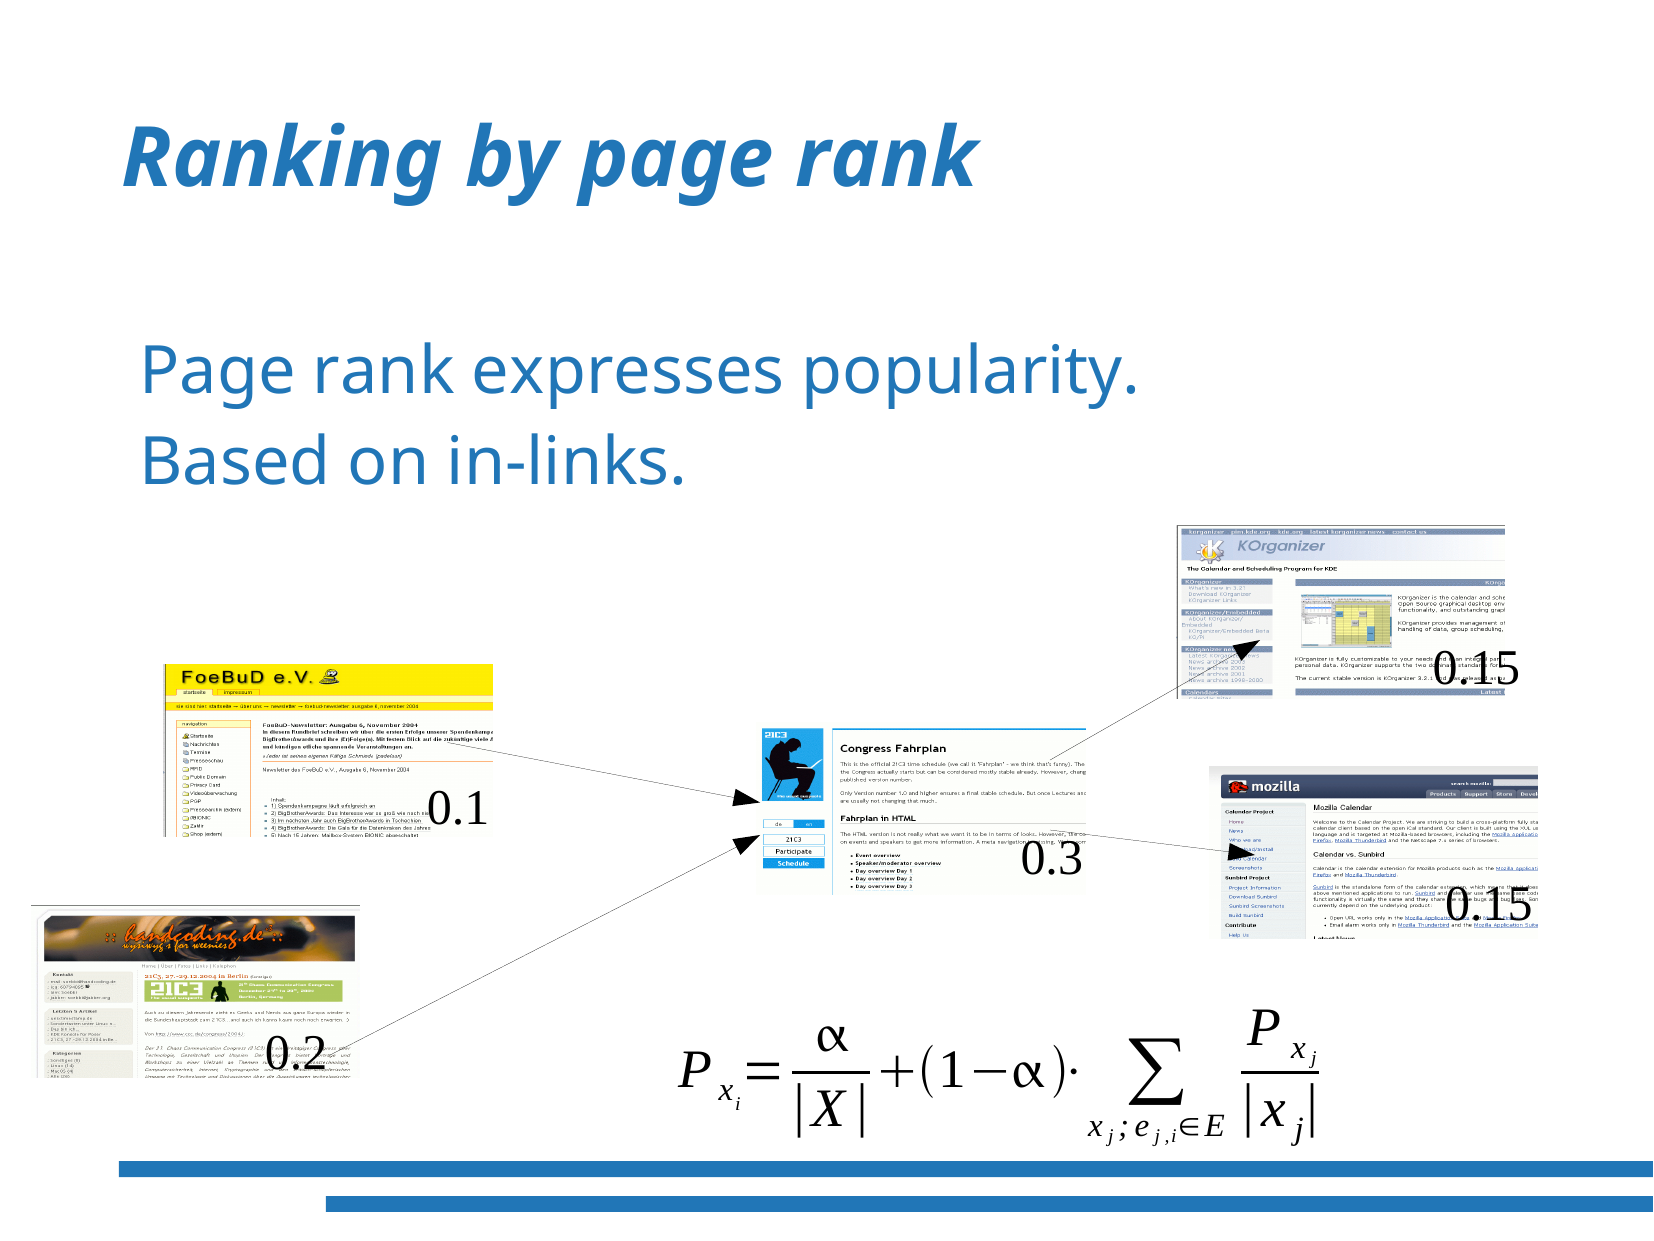

# Ranking by page rank
Page rank expresses popularity.
Based on in-links.
0.15
0.1
0.3
0.15
0.2